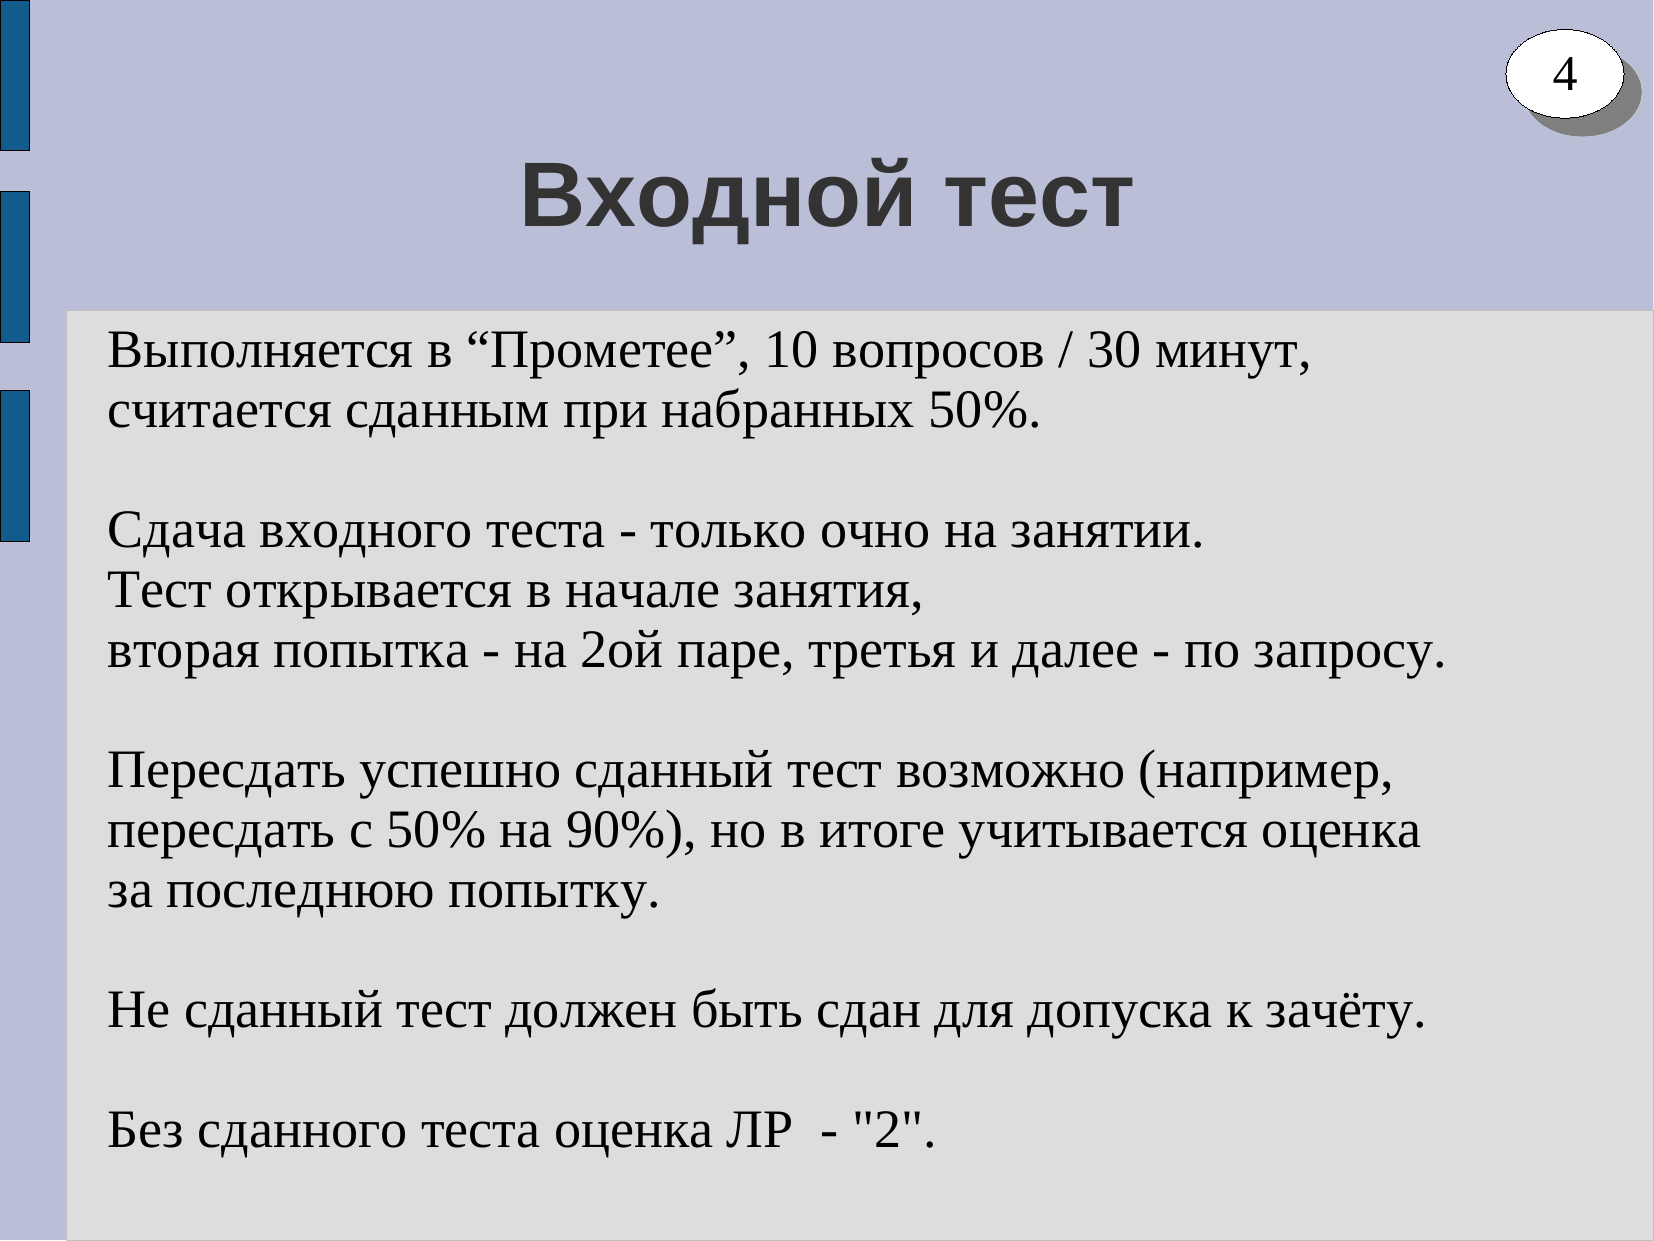

4
# Входной тест
Выполняется в “Прометее”, 10 вопросов / 30 минут,
считается сданным при набранных 50%.
Сдача входного теста - только очно на занятии.
Тест открывается в начале занятия,
вторая попытка - на 2ой паре, третья и далее - по запросу.
Пересдать успешно сданный тест возможно (например,
пересдать с 50% на 90%), но в итоге учитывается оценка
за последнюю попытку.
Не сданный тест должен быть сдан для допуска к зачёту.
Без сданного теста оценка ЛР - "2".